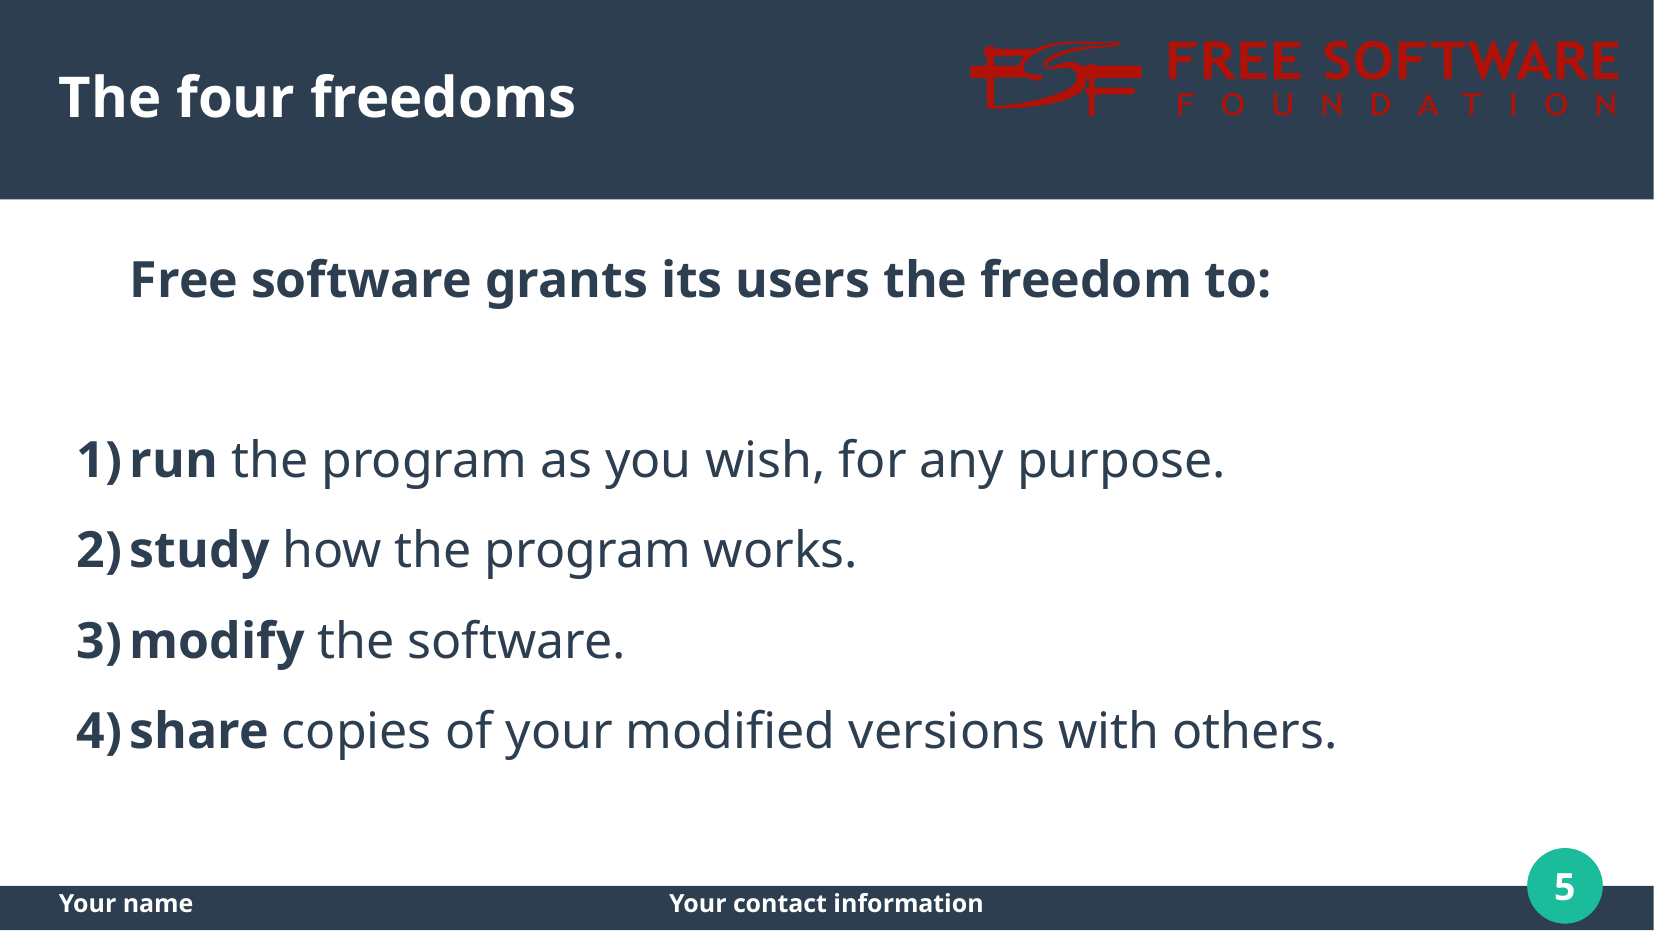

# The four freedoms
Free software grants its users the freedom to:
run the program as you wish, for any purpose.
study how the program works.
modify the software.
share copies of your modified versions with others.
Your name
Your contact information